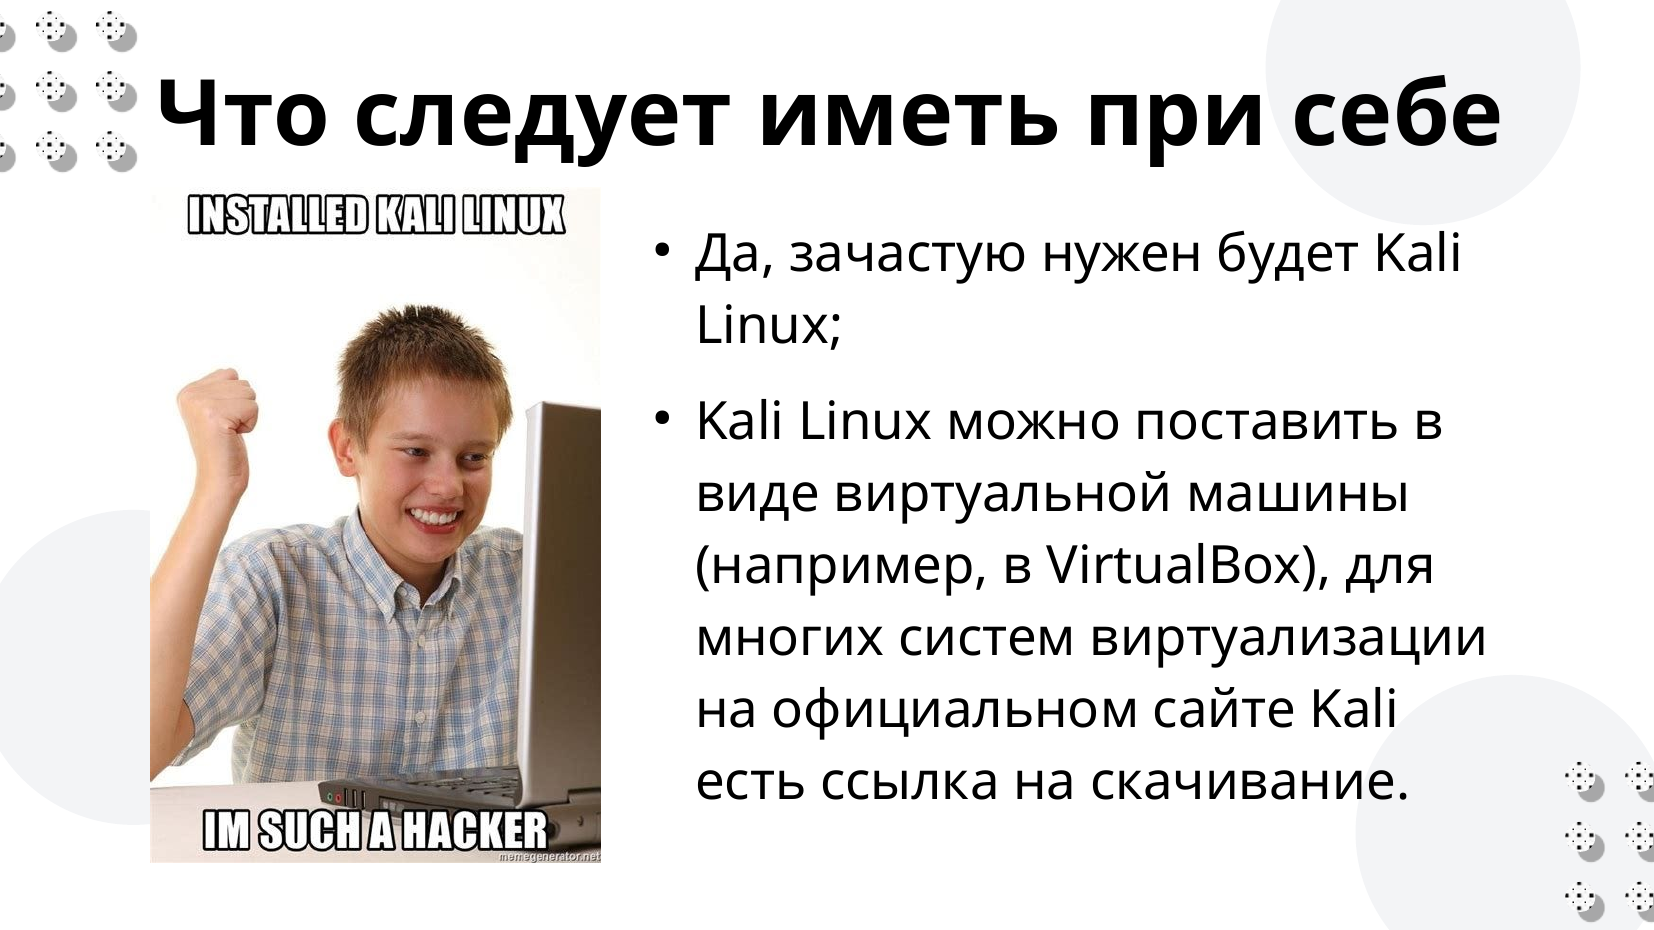

# Что следует иметь при себе
Да, зачастую нужен будет Kali Linux;
Kali Linux можно поставить в виде виртуальной машины (например, в VirtualBox), для многих систем виртуализации на официальном сайте Kali есть ссылка на скачивание.